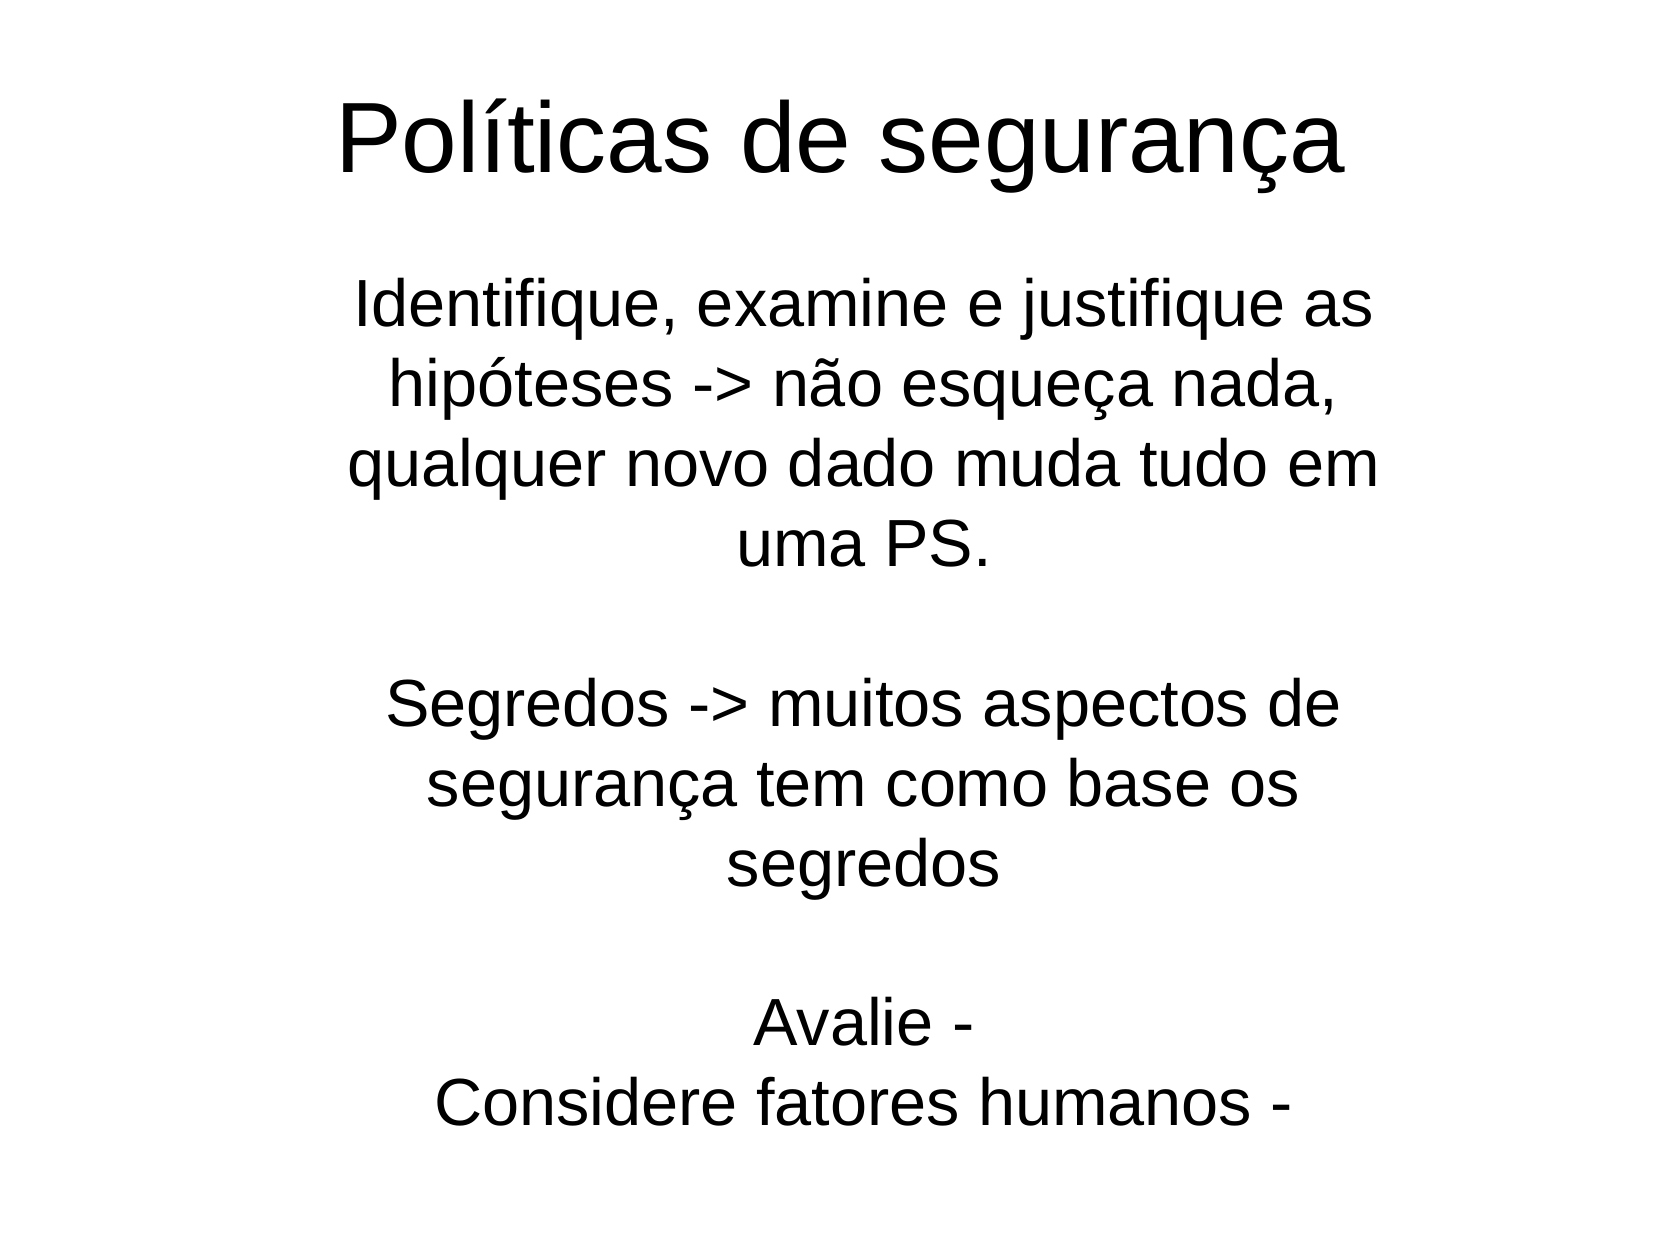

# Políticas de segurança
Identifique, examine e justifique as hipóteses -> não esqueça nada, qualquer novo dado muda tudo em uma PS.
Segredos -> muitos aspectos de segurança tem como base os segredos
Avalie -
Considere fatores humanos -